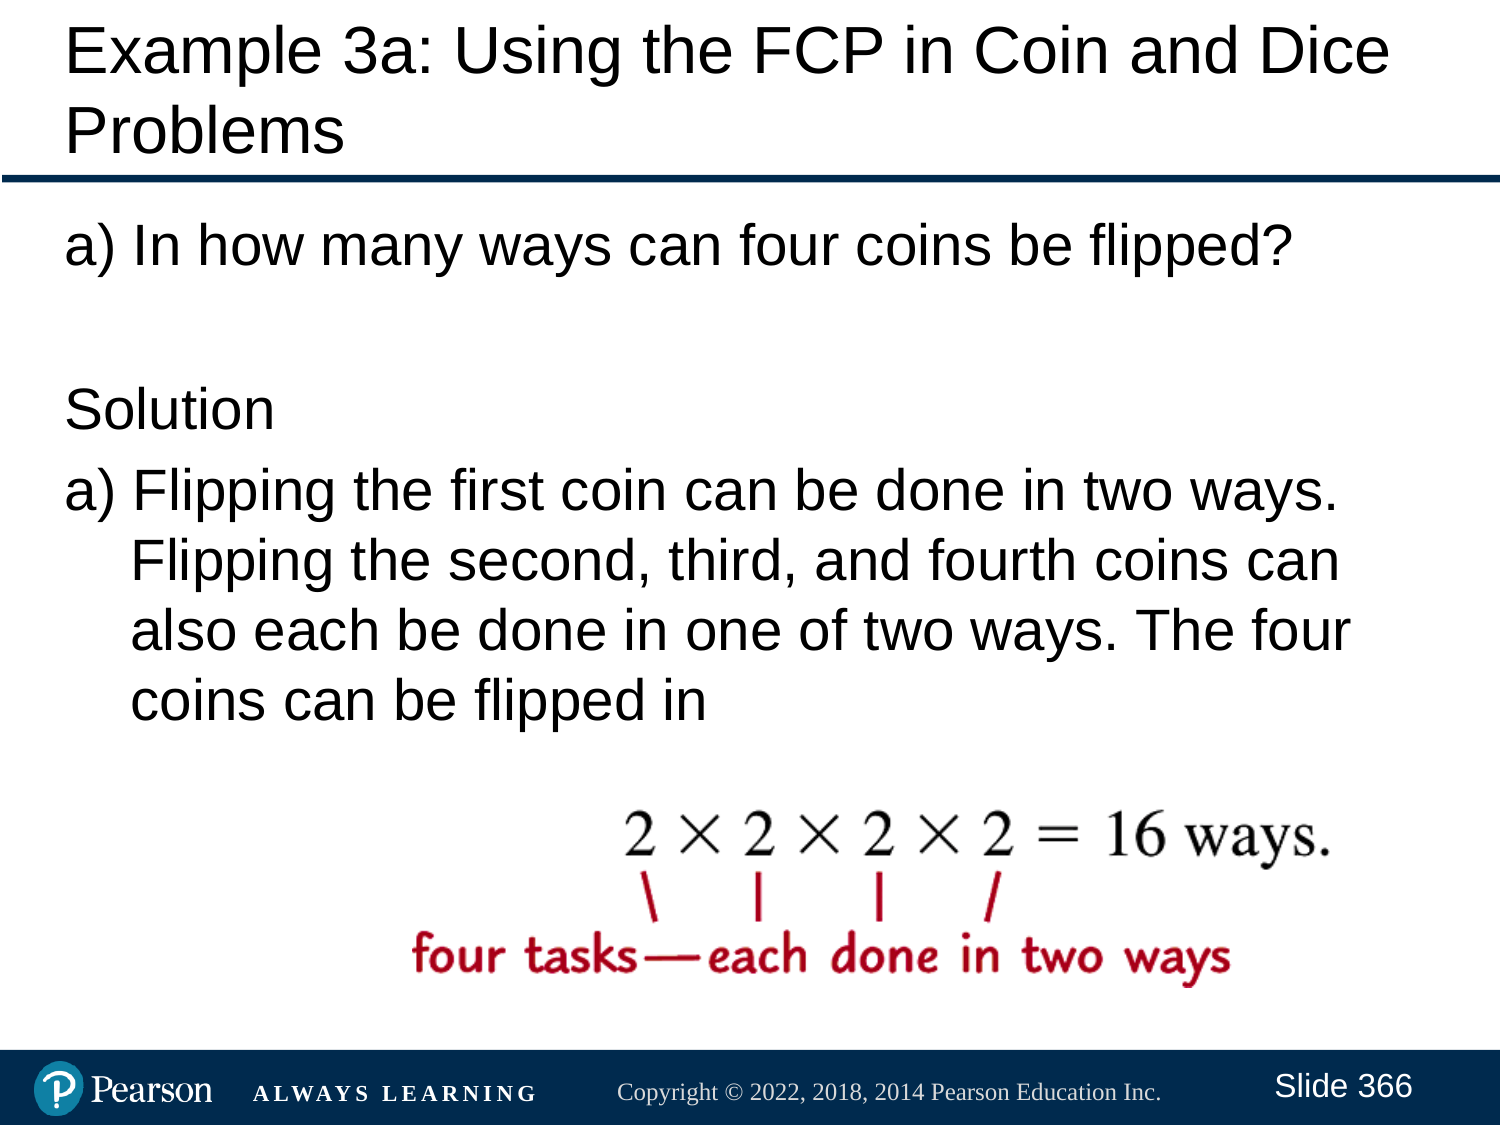

# Example 3a: Using the FCP in Coin and Dice Problems
a) In how many ways can four coins be flipped?
Solution
a) Flipping the first coin can be done in two ways. Flipping the second, third, and fourth coins can also each be done in one of two ways. The four coins can be flipped in